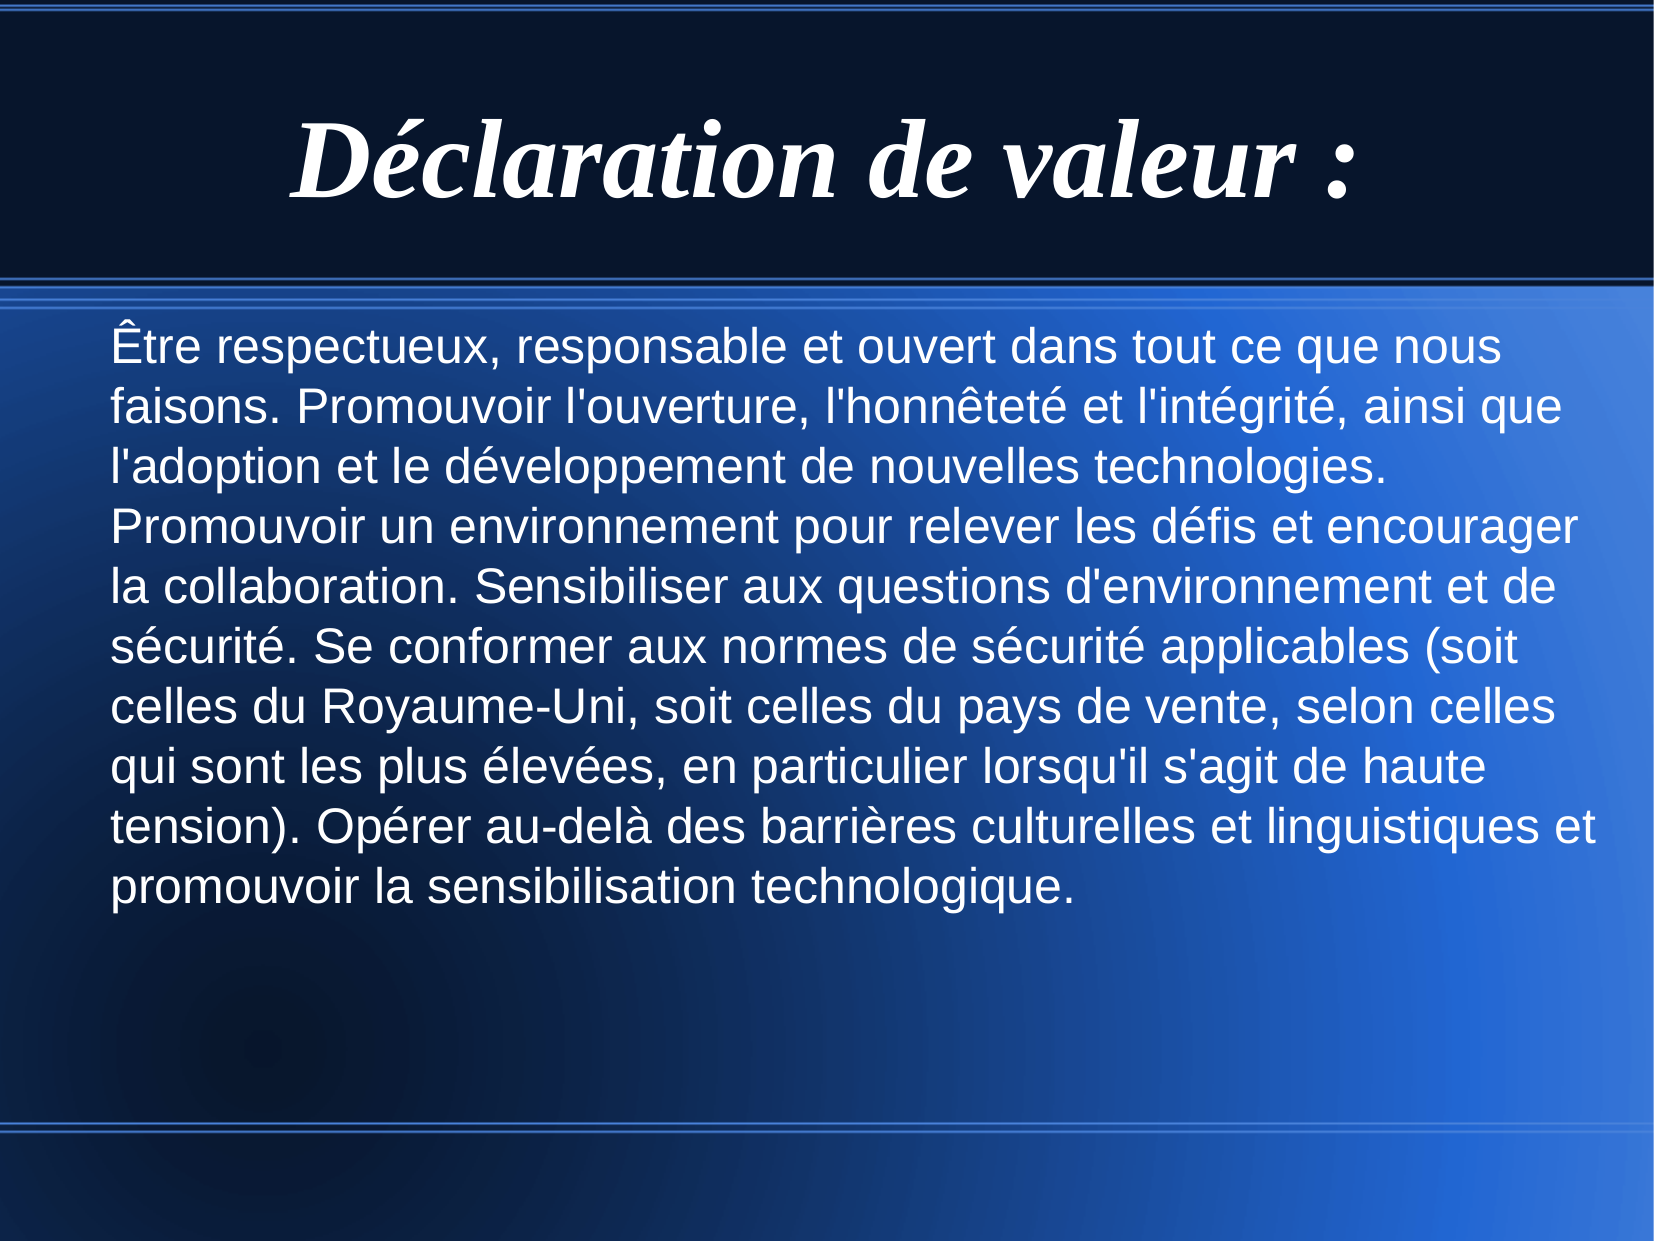

# Déclaration de valeur :
Être respectueux, responsable et ouvert dans tout ce que nous faisons. Promouvoir l'ouverture, l'honnêteté et l'intégrité, ainsi que l'adoption et le développement de nouvelles technologies. Promouvoir un environnement pour relever les défis et encourager la collaboration. Sensibiliser aux questions d'environnement et de sécurité. Se conformer aux normes de sécurité applicables (soit celles du Royaume-Uni, soit celles du pays de vente, selon celles qui sont les plus élevées, en particulier lorsqu'il s'agit de haute tension). Opérer au-delà des barrières culturelles et linguistiques et promouvoir la sensibilisation technologique.